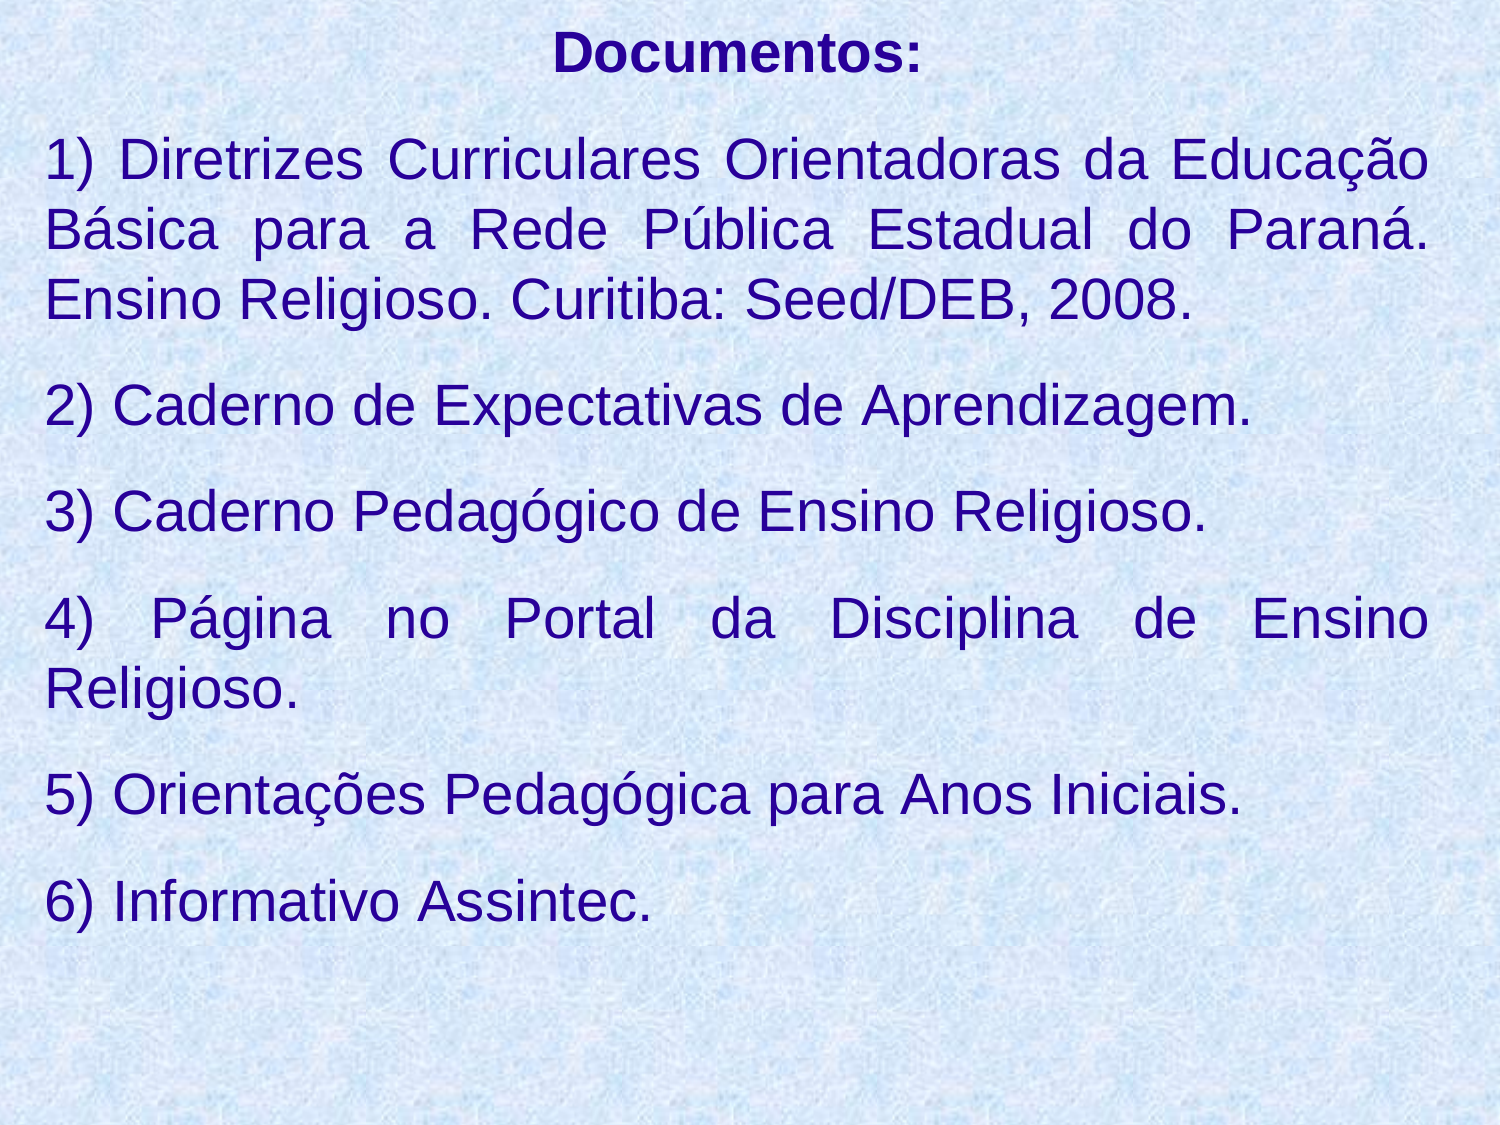

Documentos:
1) Diretrizes Curriculares Orientadoras da Educação Básica para a Rede Pública Estadual do Paraná. Ensino Religioso. Curitiba: Seed/DEB, 2008.
2) Caderno de Expectativas de Aprendizagem.
3) Caderno Pedagógico de Ensino Religioso.
4) Página no Portal da Disciplina de Ensino Religioso.
5) Orientações Pedagógica para Anos Iniciais.
6) Informativo Assintec.